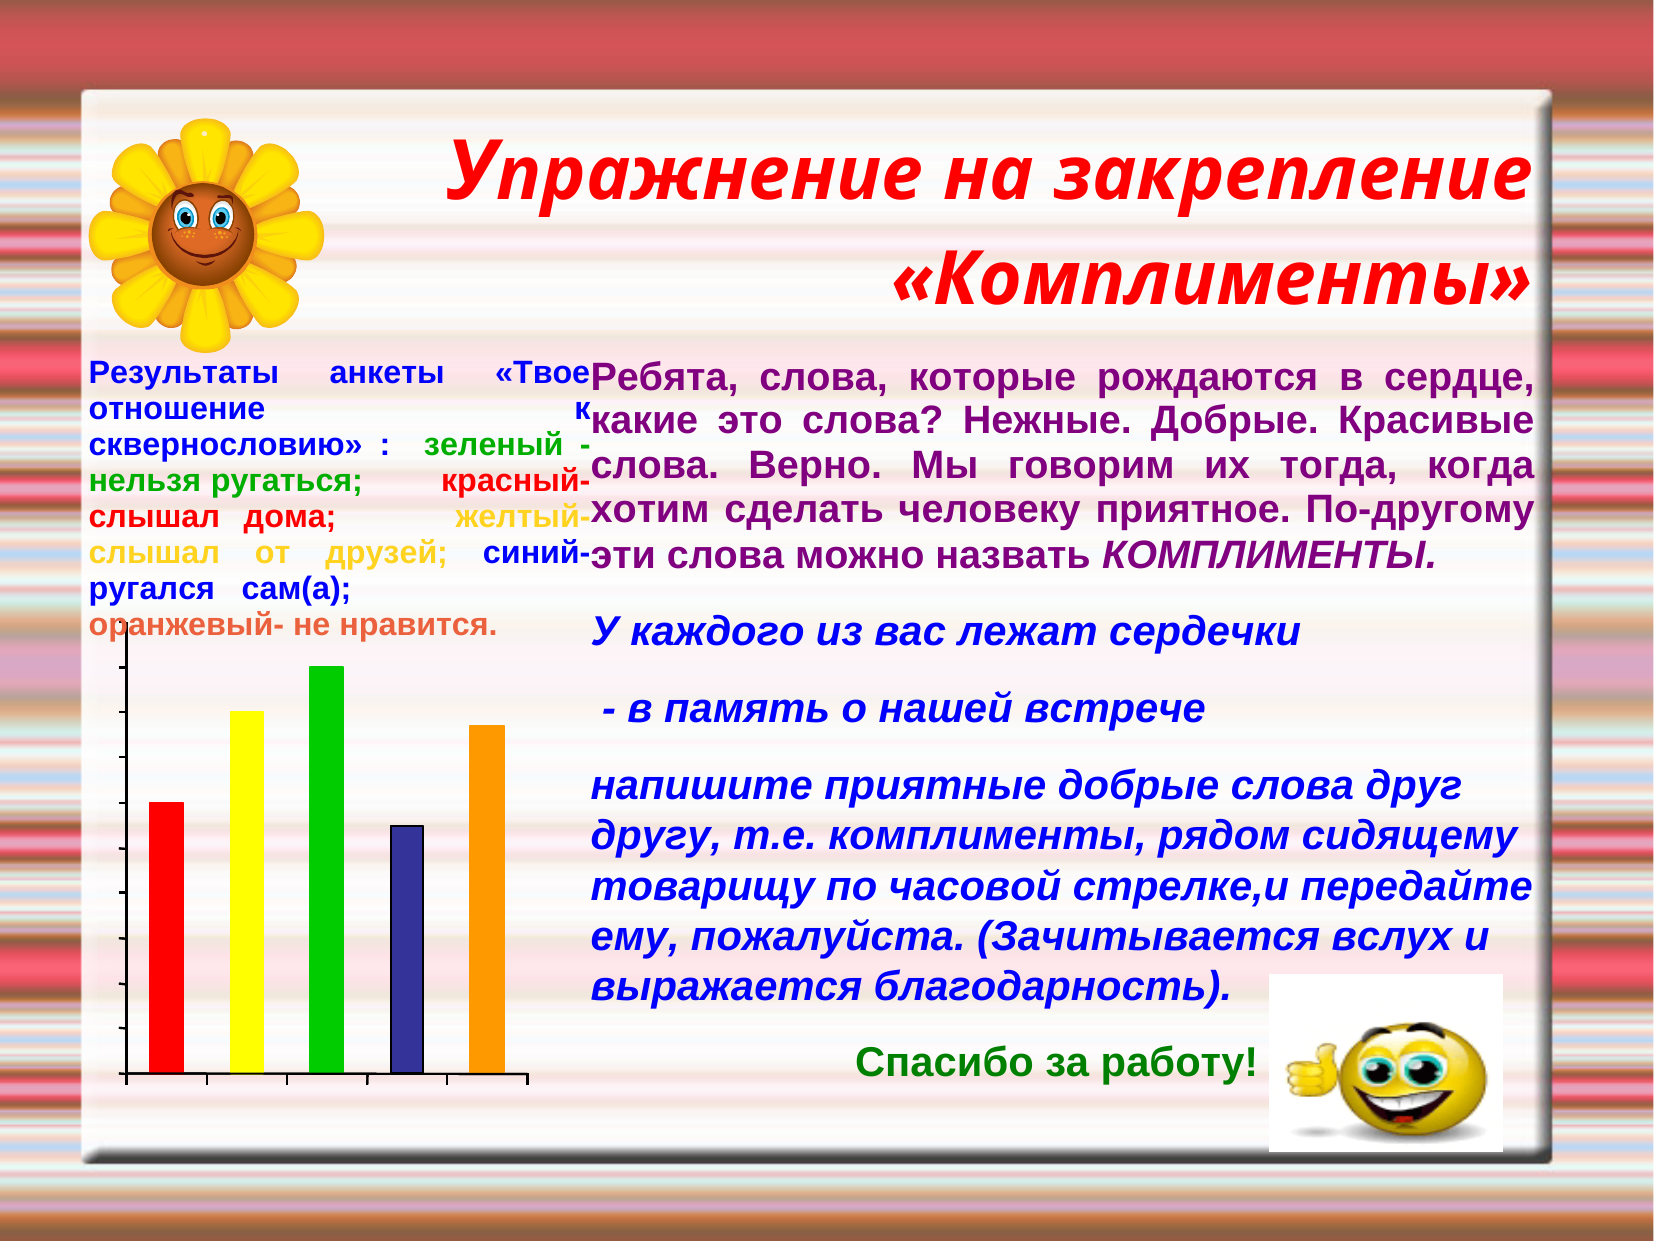

# Упражнение на закрепление «Комплименты»
Результаты анкеты «Твое отношение к сквернословию» : зеленый -нельзя ругаться; красный- слышал дома; желтый- слышал от друзей; синий- ругался сам(а); оранжевый- не нравится.
Ребята, слова, которые рождаются в сердце, какие это слова? Нежные. Добрые. Красивые слова. Верно. Мы говорим их тогда, когда хотим сделать человеку приятное. По-другому эти слова можно назвать КОМПЛИМЕНТЫ.
У каждого из вас лежат сердечки
 - в память о нашей встрече
напишите приятные добрые слова друг другу, т.е. комплименты, рядом сидящему товарищу по часовой стрелке,и передайте ему, пожалуйста. (Зачитывается вслух и выражается благодарность).
 Спасибо за работу!